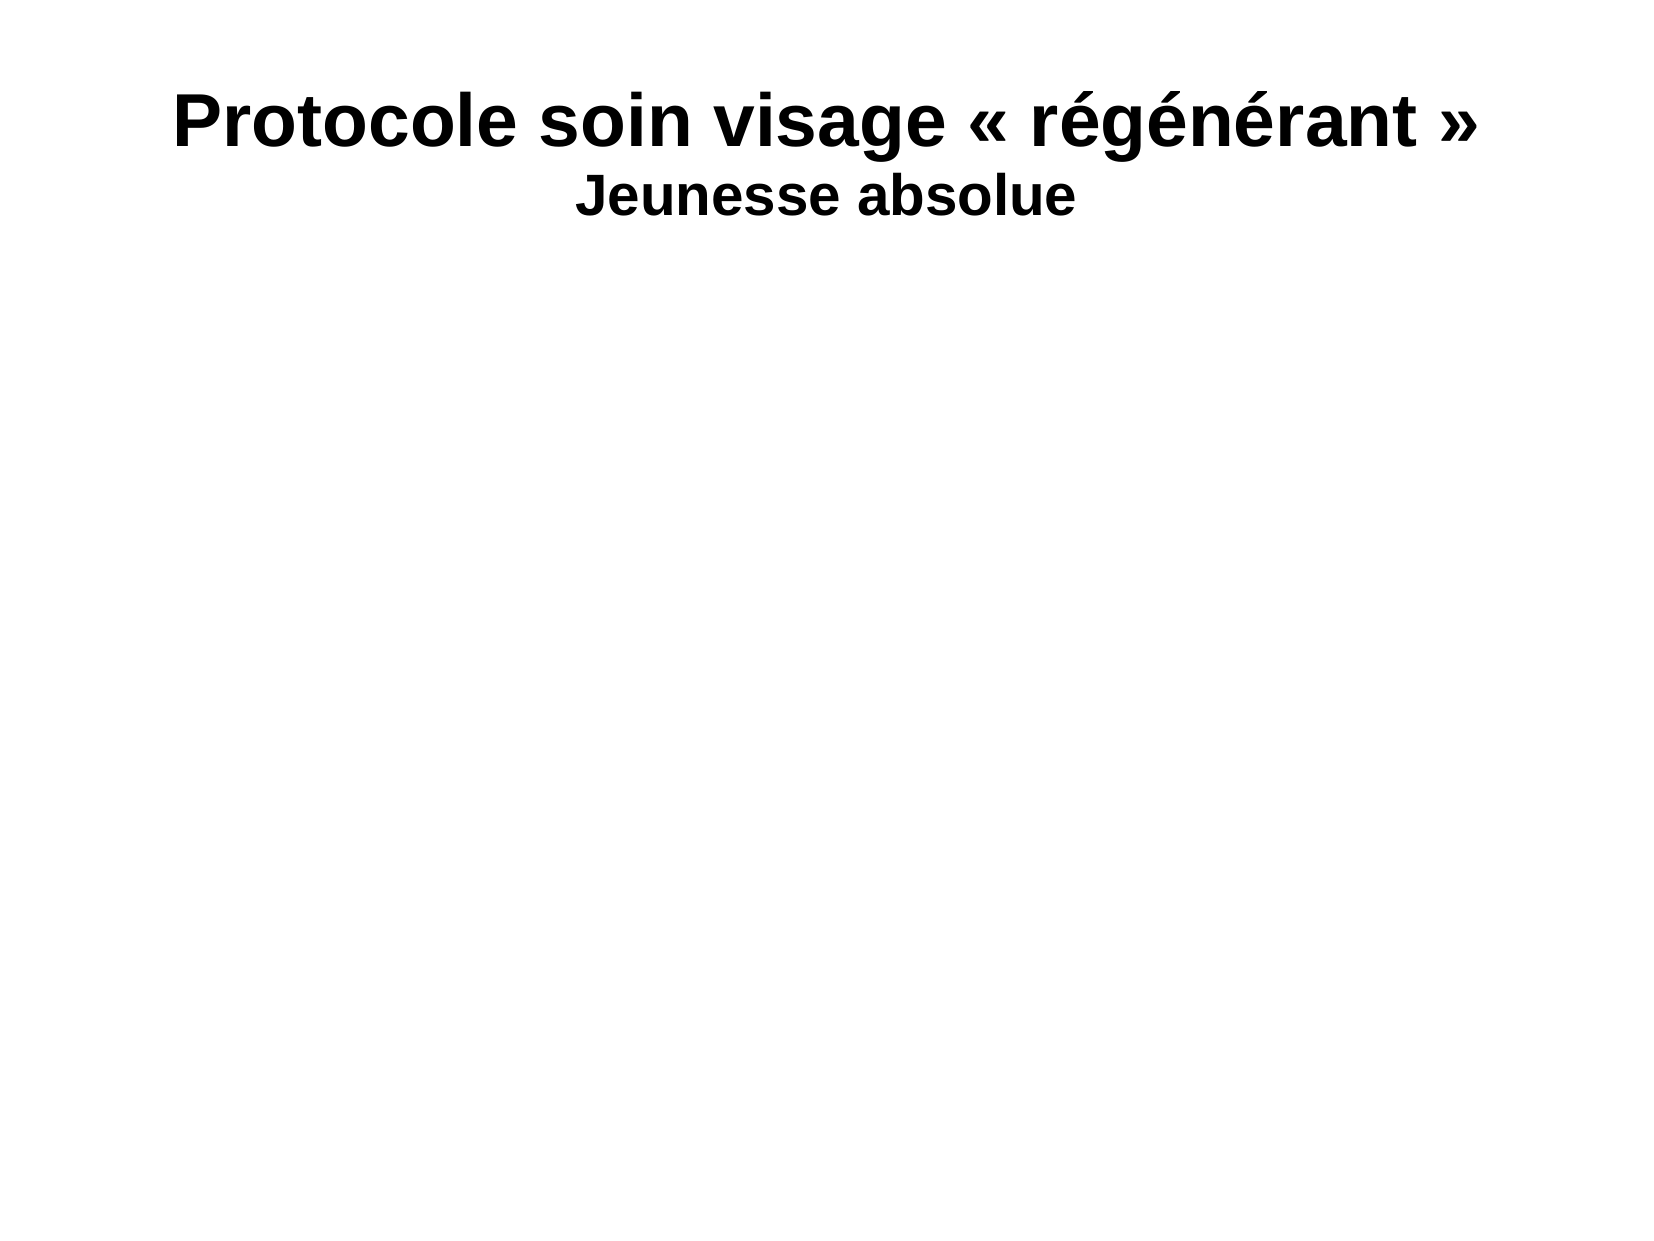

# Protocole soin visage « régénérant » Jeunesse absolue